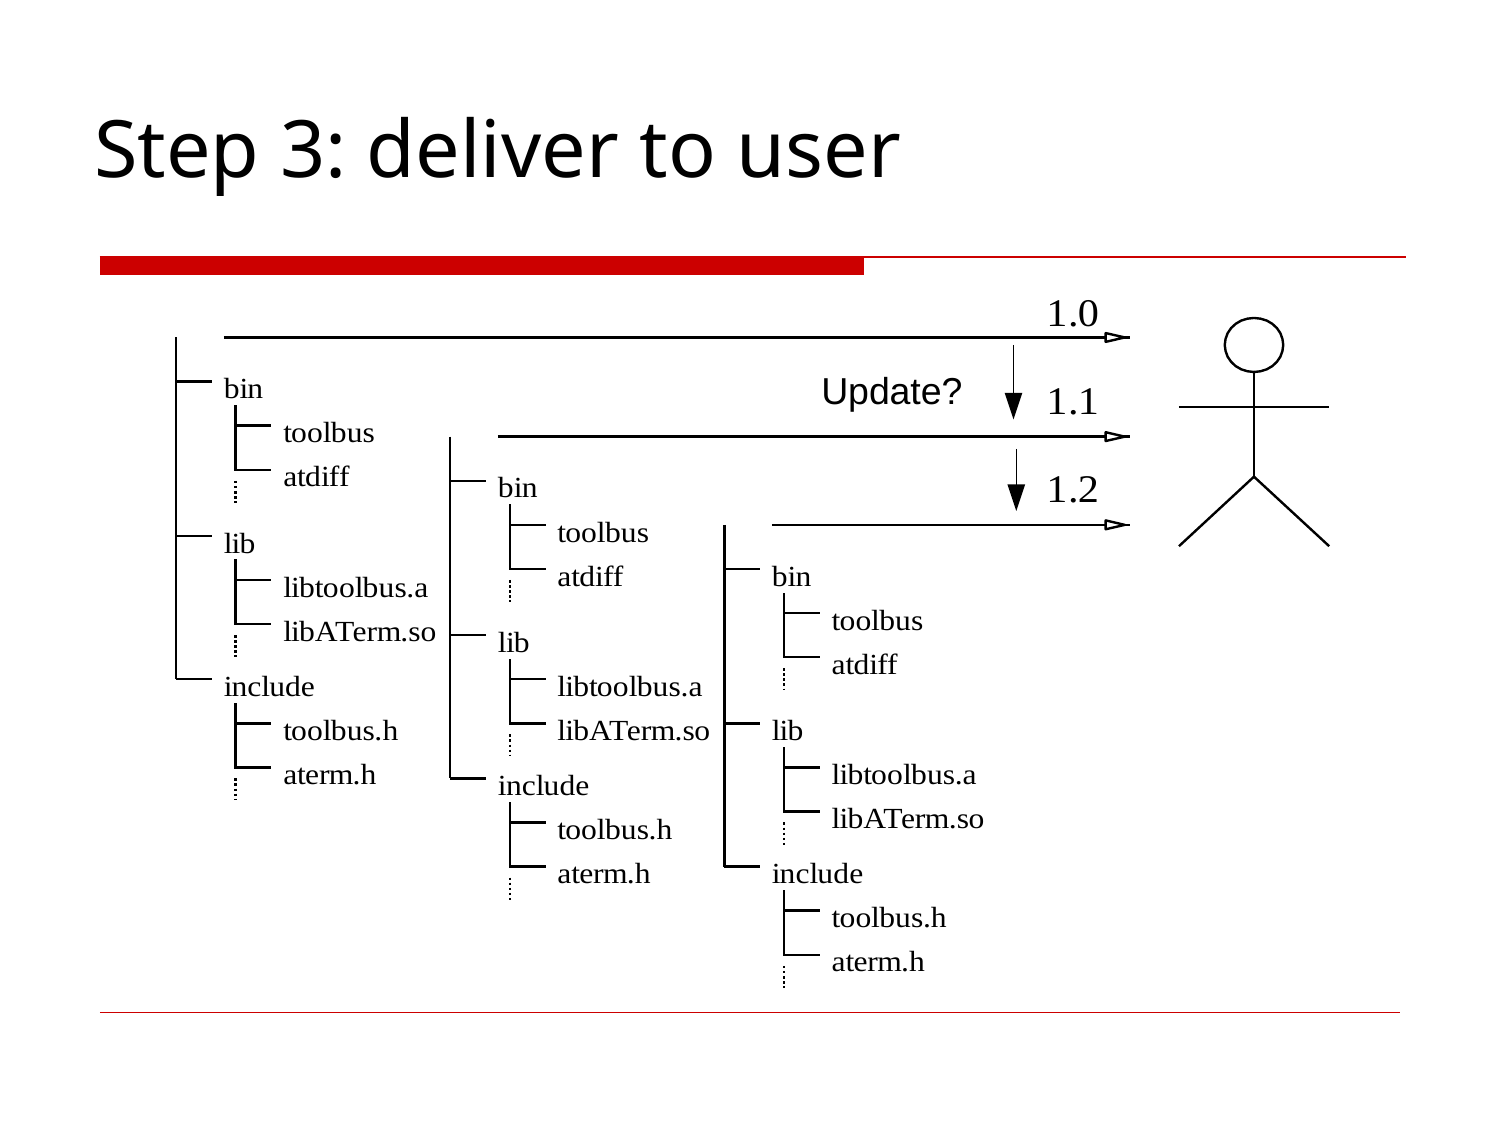

# Step 3: deliver to user
Update?